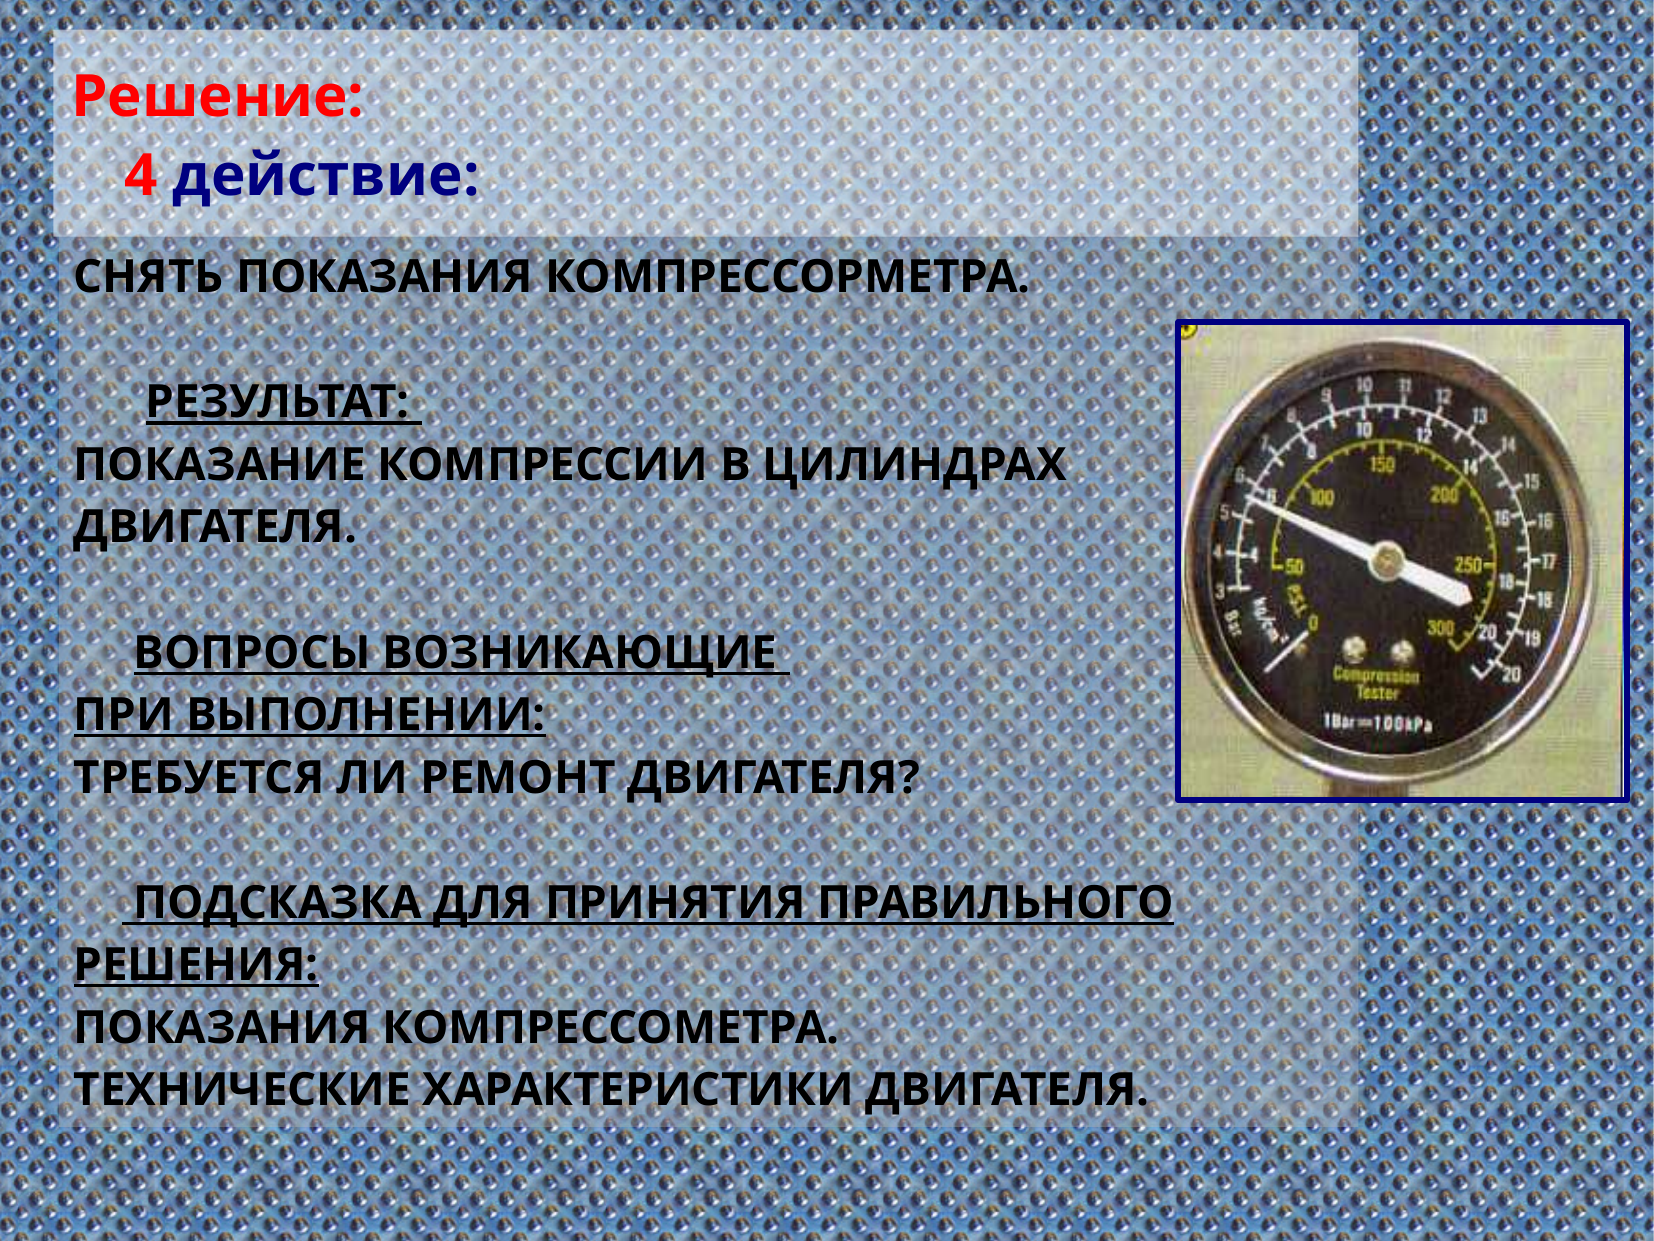

# Решение: 4 действие:
СНЯТЬ ПОКАЗАНИЯ КОМПРЕССОРМЕТРА.
 РЕЗУЛЬТАТ:
ПОКАЗАНИЕ КОМПРЕССИИ В ЦИЛИНДРАХ ДВИГАТЕЛЯ.
 ВОПРОСЫ ВОЗНИКАЮЩИЕ
ПРИ ВЫПОЛНЕНИИ:
ТРЕБУЕТСЯ ЛИ РЕМОНТ ДВИГАТЕЛЯ?
 ПОДСКАЗКА ДЛЯ ПРИНЯТИЯ ПРАВИЛЬНОГО РЕШЕНИЯ:
ПОКАЗАНИЯ КОМПРЕССОМЕТРА.
ТЕХНИЧЕСКИЕ ХАРАКТЕРИСТИКИ ДВИГАТЕЛЯ.